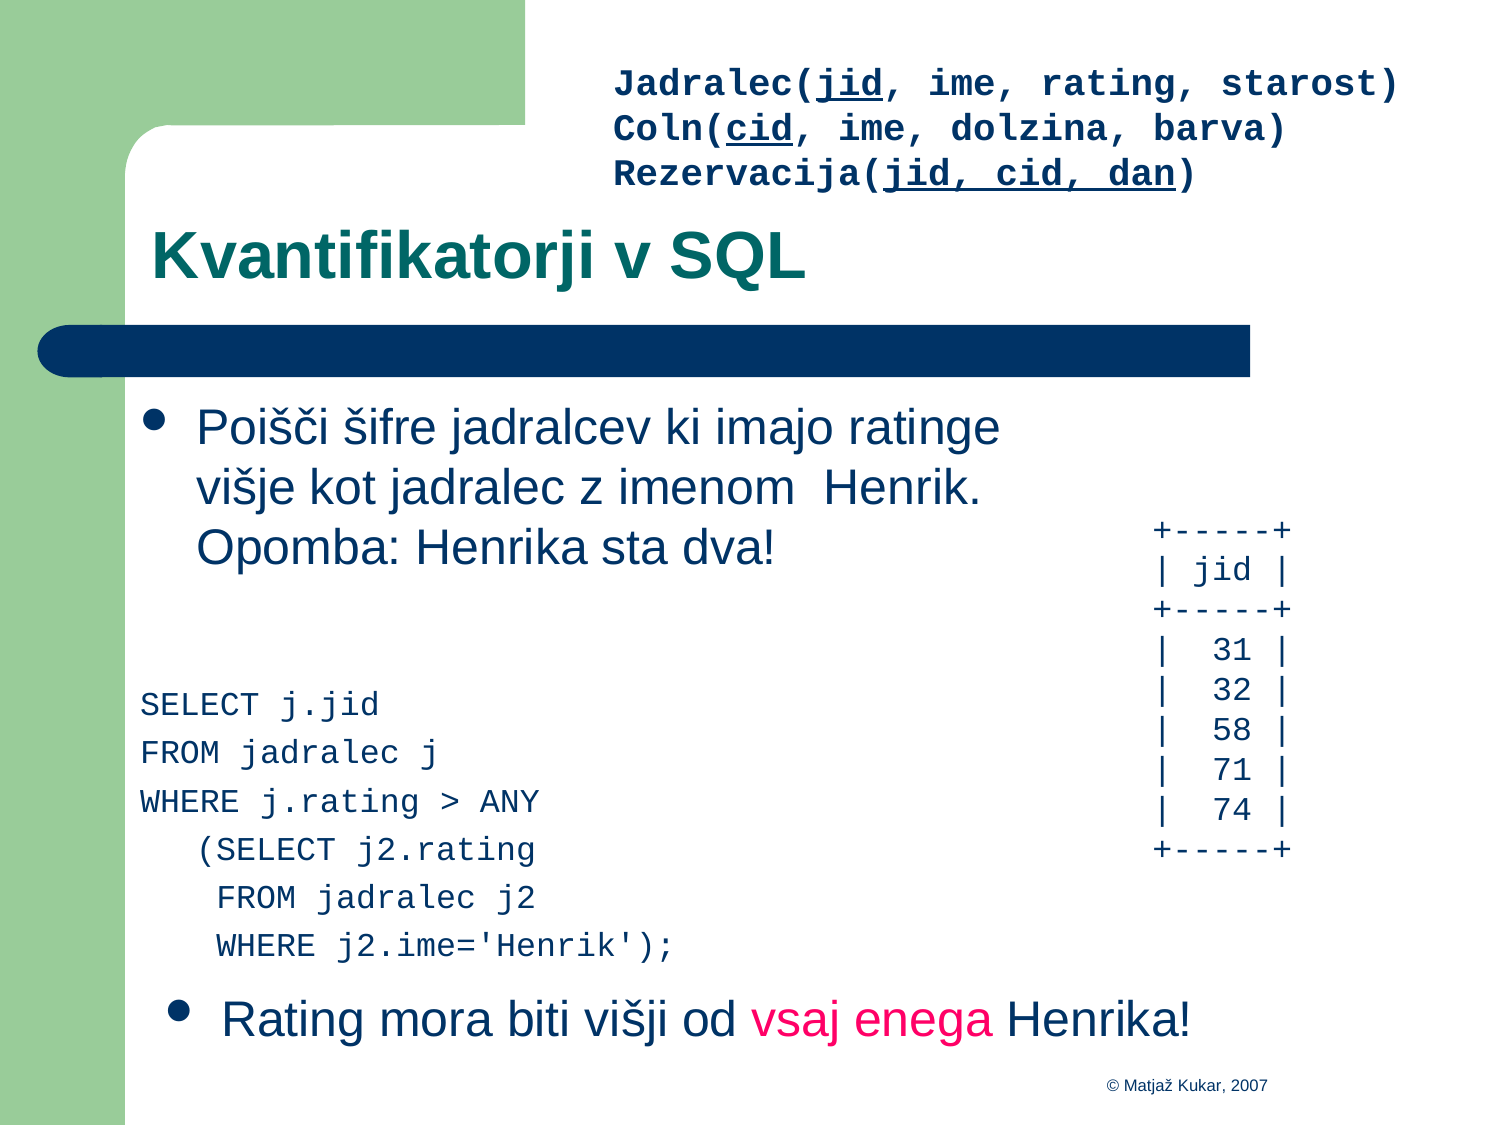

Jadralec(jid, ime, rating, starost)
Coln(cid, ime, dolzina, barva)
Rezervacija(jid, cid, dan)
# Kvantifikatorji v SQL
Poišči šifre jadralcev ki imajo ratinge višje kot jadralec z imenom Henrik.
Opomba: Henrika sta dva!
+-----+
| jid |
+-----+
| 31 |
| 32 |
| 58 |
| 71 |
| 74 |
+-----+
SELECT j.jid
FROM jadralec j
WHERE j.rating > ANY
	(SELECT j2.rating
	 FROM jadralec j2
 	 WHERE j2.ime='Henrik');
Rating mora biti višji od vsaj enega Henrika!
© Matjaž Kukar, 2007